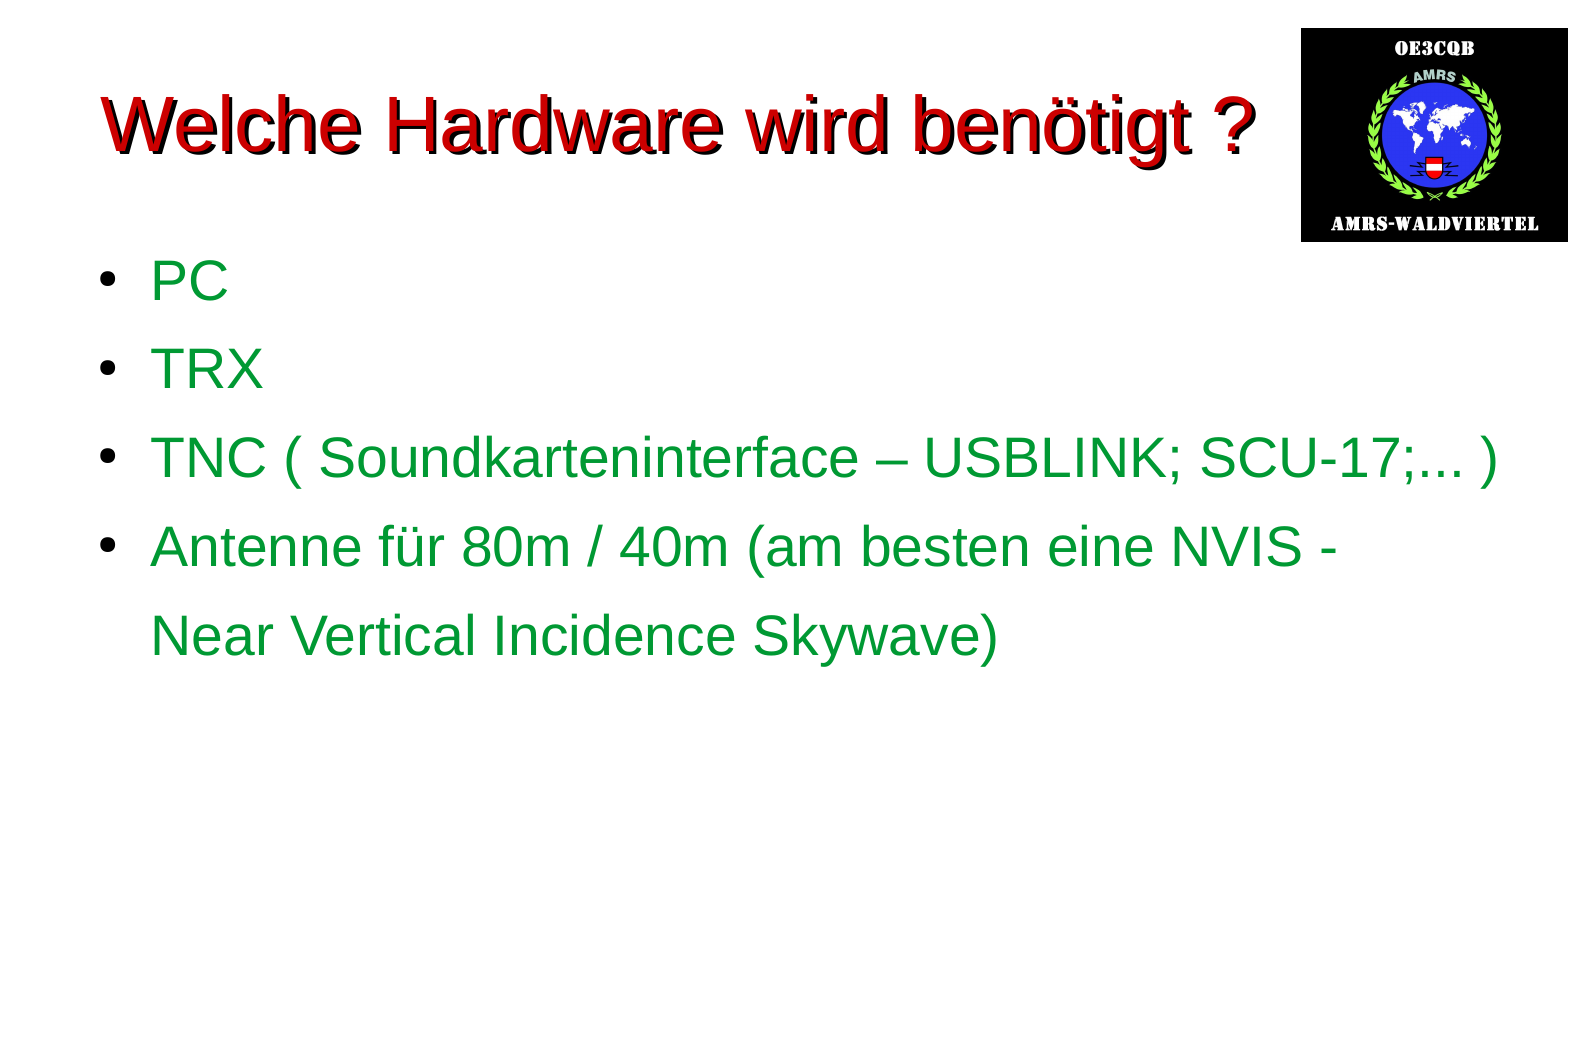

# Welche Hardware wird benötigt ?
PC
TRX
TNC ( Soundkarteninterface – USBLINK; SCU-17;... )
Antenne für 80m / 40m (am besten eine NVIS -
Near Vertical Incidence Skywave)